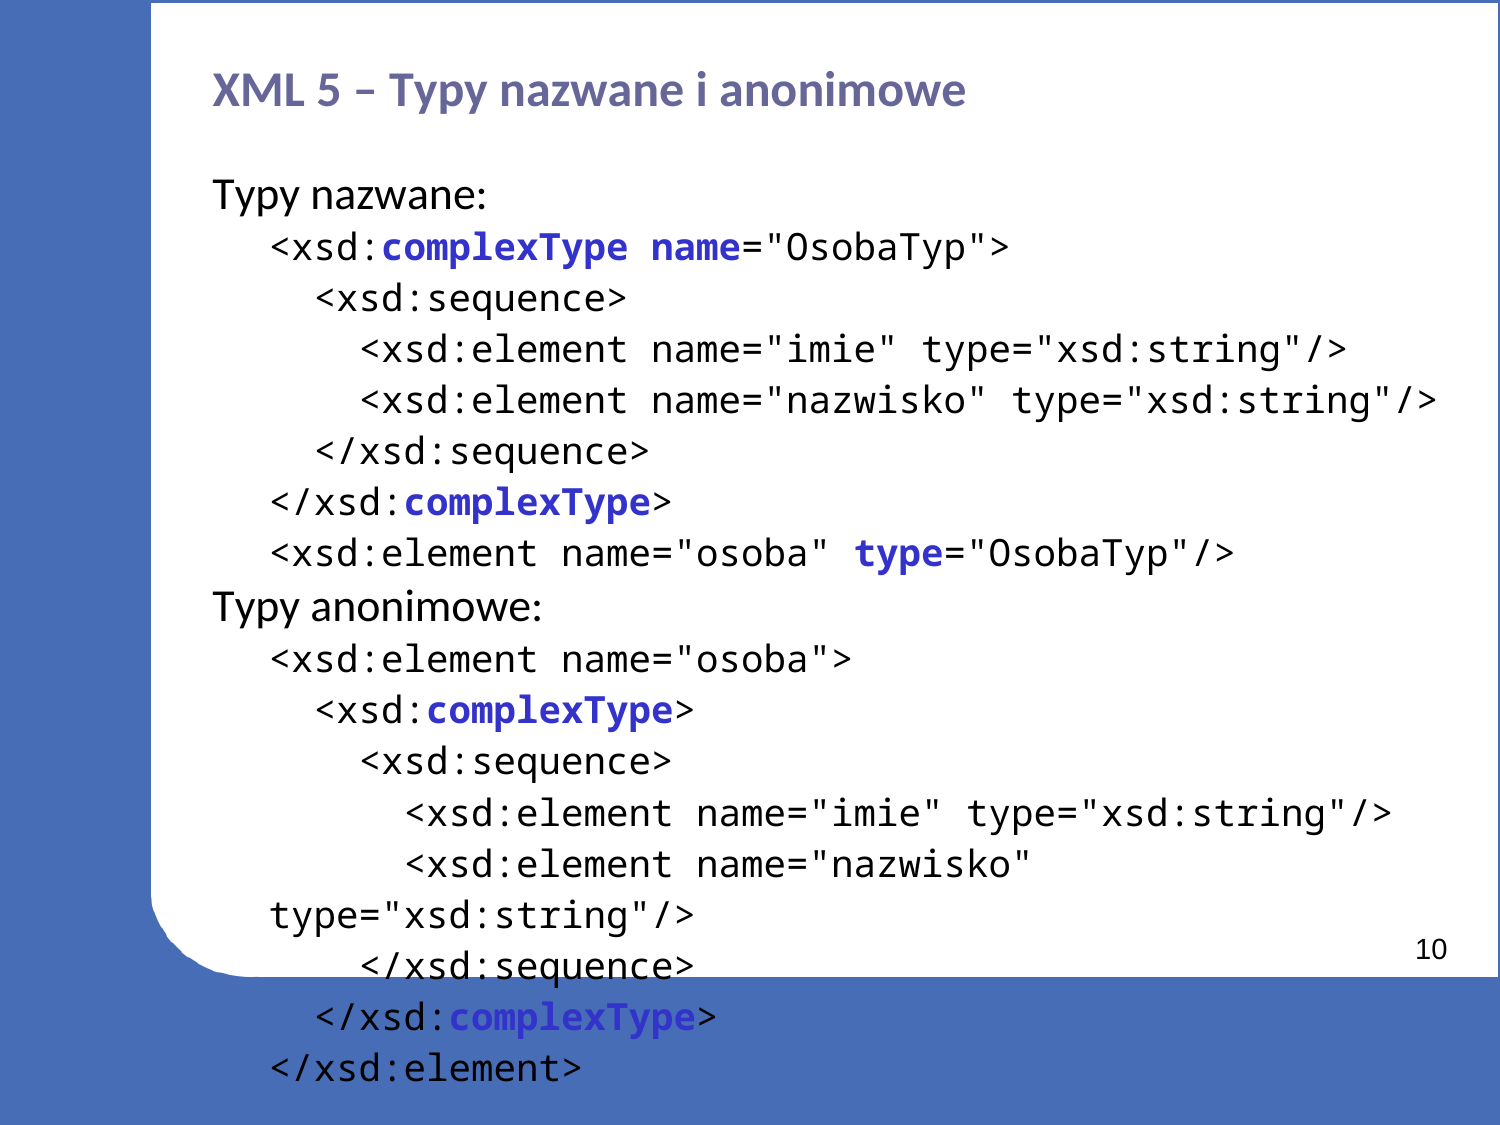

# XML 5 – Typy nazwane i anonimowe
Typy nazwane:
<xsd:complexType name="OsobaTyp">
 <xsd:sequence>
 <xsd:element name="imie" type="xsd:string"/>
 <xsd:element name="nazwisko" type="xsd:string"/>
 </xsd:sequence>
</xsd:complexType>
<xsd:element name="osoba" type="OsobaTyp"/>
Typy anonimowe:
<xsd:element name="osoba">
 <xsd:complexType>
 <xsd:sequence>
 <xsd:element name="imie" type="xsd:string"/>
 <xsd:element name="nazwisko" type="xsd:string"/>
 </xsd:sequence>
 </xsd:complexType>
</xsd:element>
10